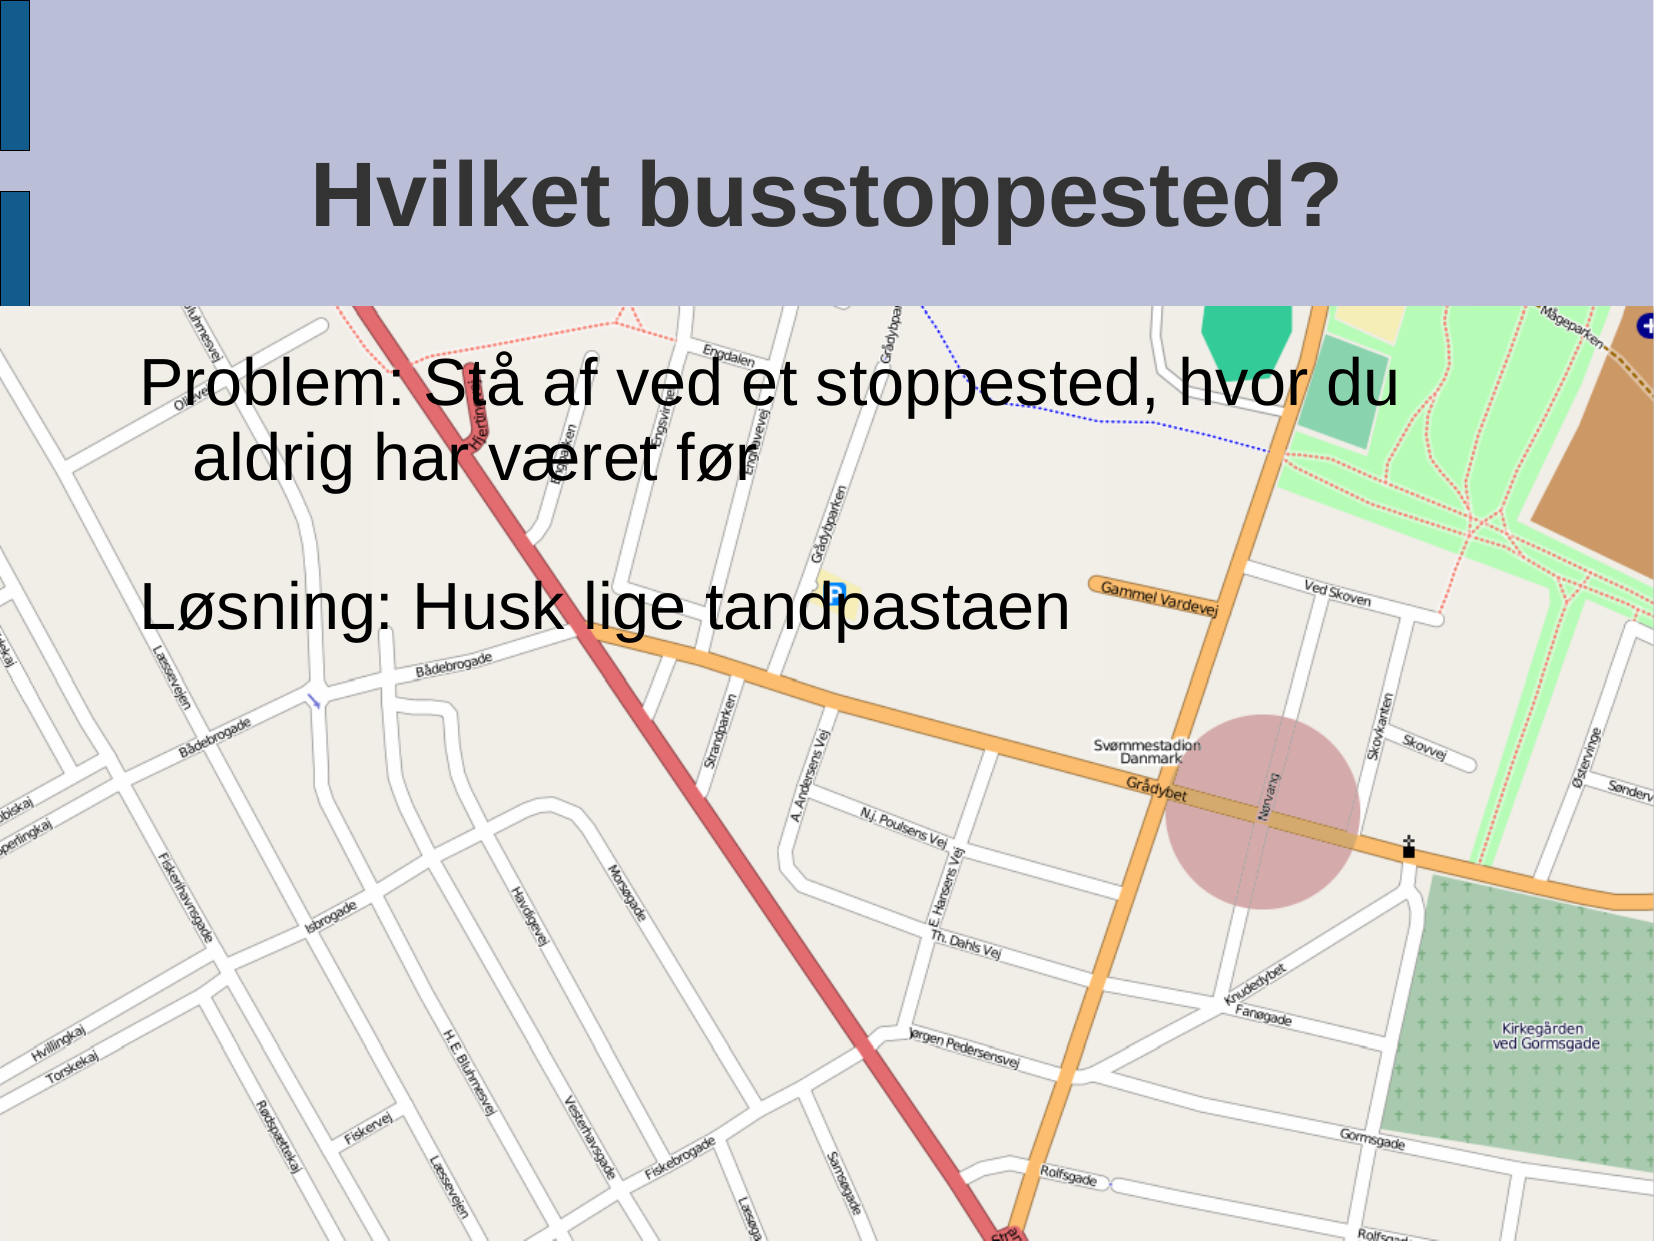

# Hvilket busstoppested?
Problem: Stå af ved et stoppested, hvor du aldrig har været før
Løsning: Husk lige tandpastaen